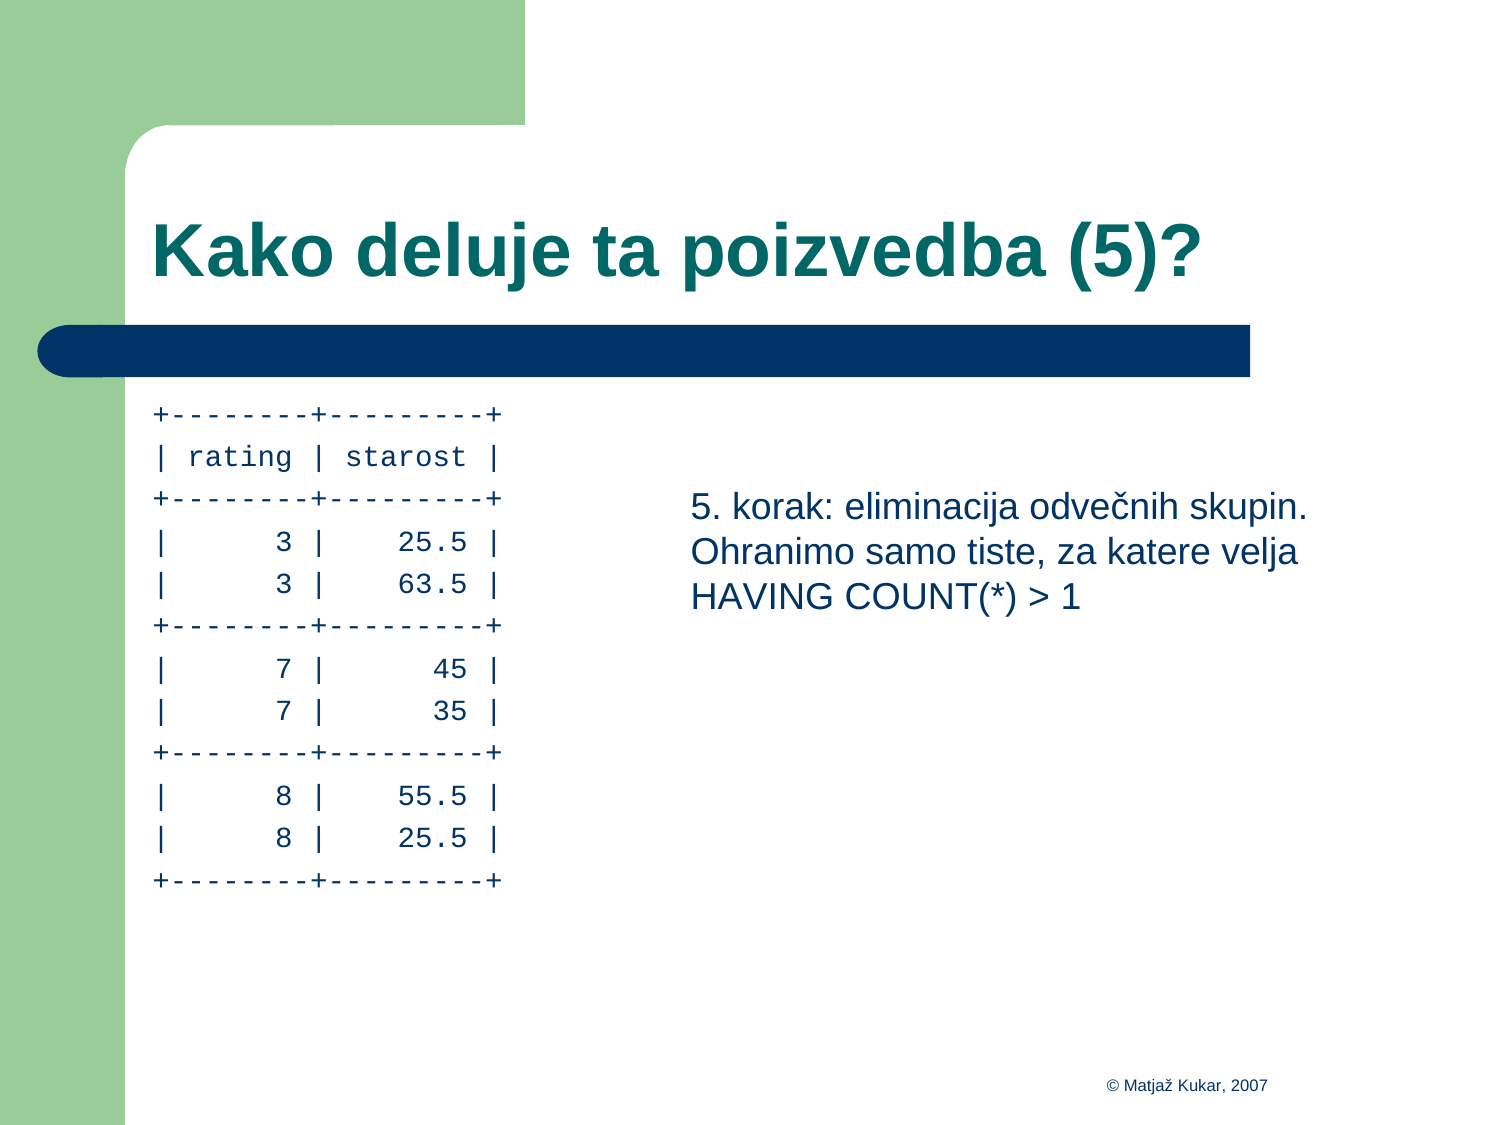

# Kako deluje ta poizvedba (5)?
+--------+---------+
| rating | starost |
+--------+---------+
| 3 | 25.5 |
| 3 | 63.5 |
+--------+---------+
| 7 | 45 |
| 7 | 35 |
+--------+---------+
| 8 | 55.5 |
| 8 | 25.5 |
+--------+---------+
5. korak: eliminacija odvečnih skupin.
Ohranimo samo tiste, za katere velja
HAVING COUNT(*) > 1
© Matjaž Kukar, 2007